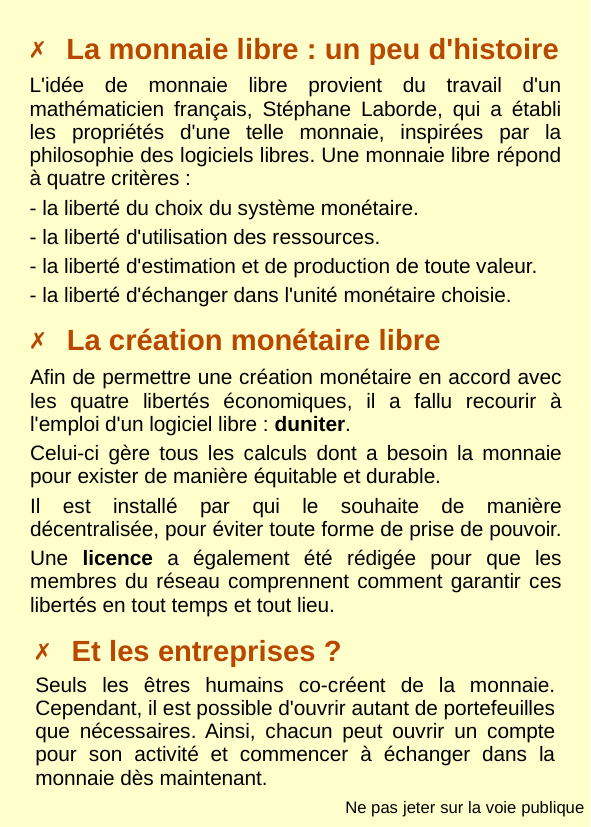

# La monnaie libre : un peu d'histoire
L'idée de monnaie libre provient du travail d'un mathématicien français, Stéphane Laborde, qui a établi les propriétés d'une telle monnaie, inspirées par la philosophie des logiciels libres. Une monnaie libre répond à quatre critères :
- la liberté du choix du système monétaire.
- la liberté d'utilisation des ressources.
- la liberté d'estimation et de production de toute valeur.
- la liberté d'échanger dans l'unité monétaire choisie.
La création monétaire libre
Afin de permettre une création monétaire en accord avec les quatre libertés économiques, il a fallu recourir à l'emploi d'un logiciel libre : duniter.
Celui-ci gère tous les calculs dont a besoin la monnaie pour exister de manière équitable et durable.
Il est installé par qui le souhaite de manière décentralisée, pour éviter toute forme de prise de pouvoir.
Une licence a également été rédigée pour que les membres du réseau comprennent comment garantir ces libertés en tout temps et tout lieu.
Et les entreprises ?
Seuls les êtres humains co-créent de la monnaie. Cependant, il est possible d'ouvrir autant de portefeuilles que nécessaires. Ainsi, chacun peut ouvrir un compte pour son activité et commencer à échanger dans la monnaie dès maintenant.
Ne pas jeter sur la voie publique